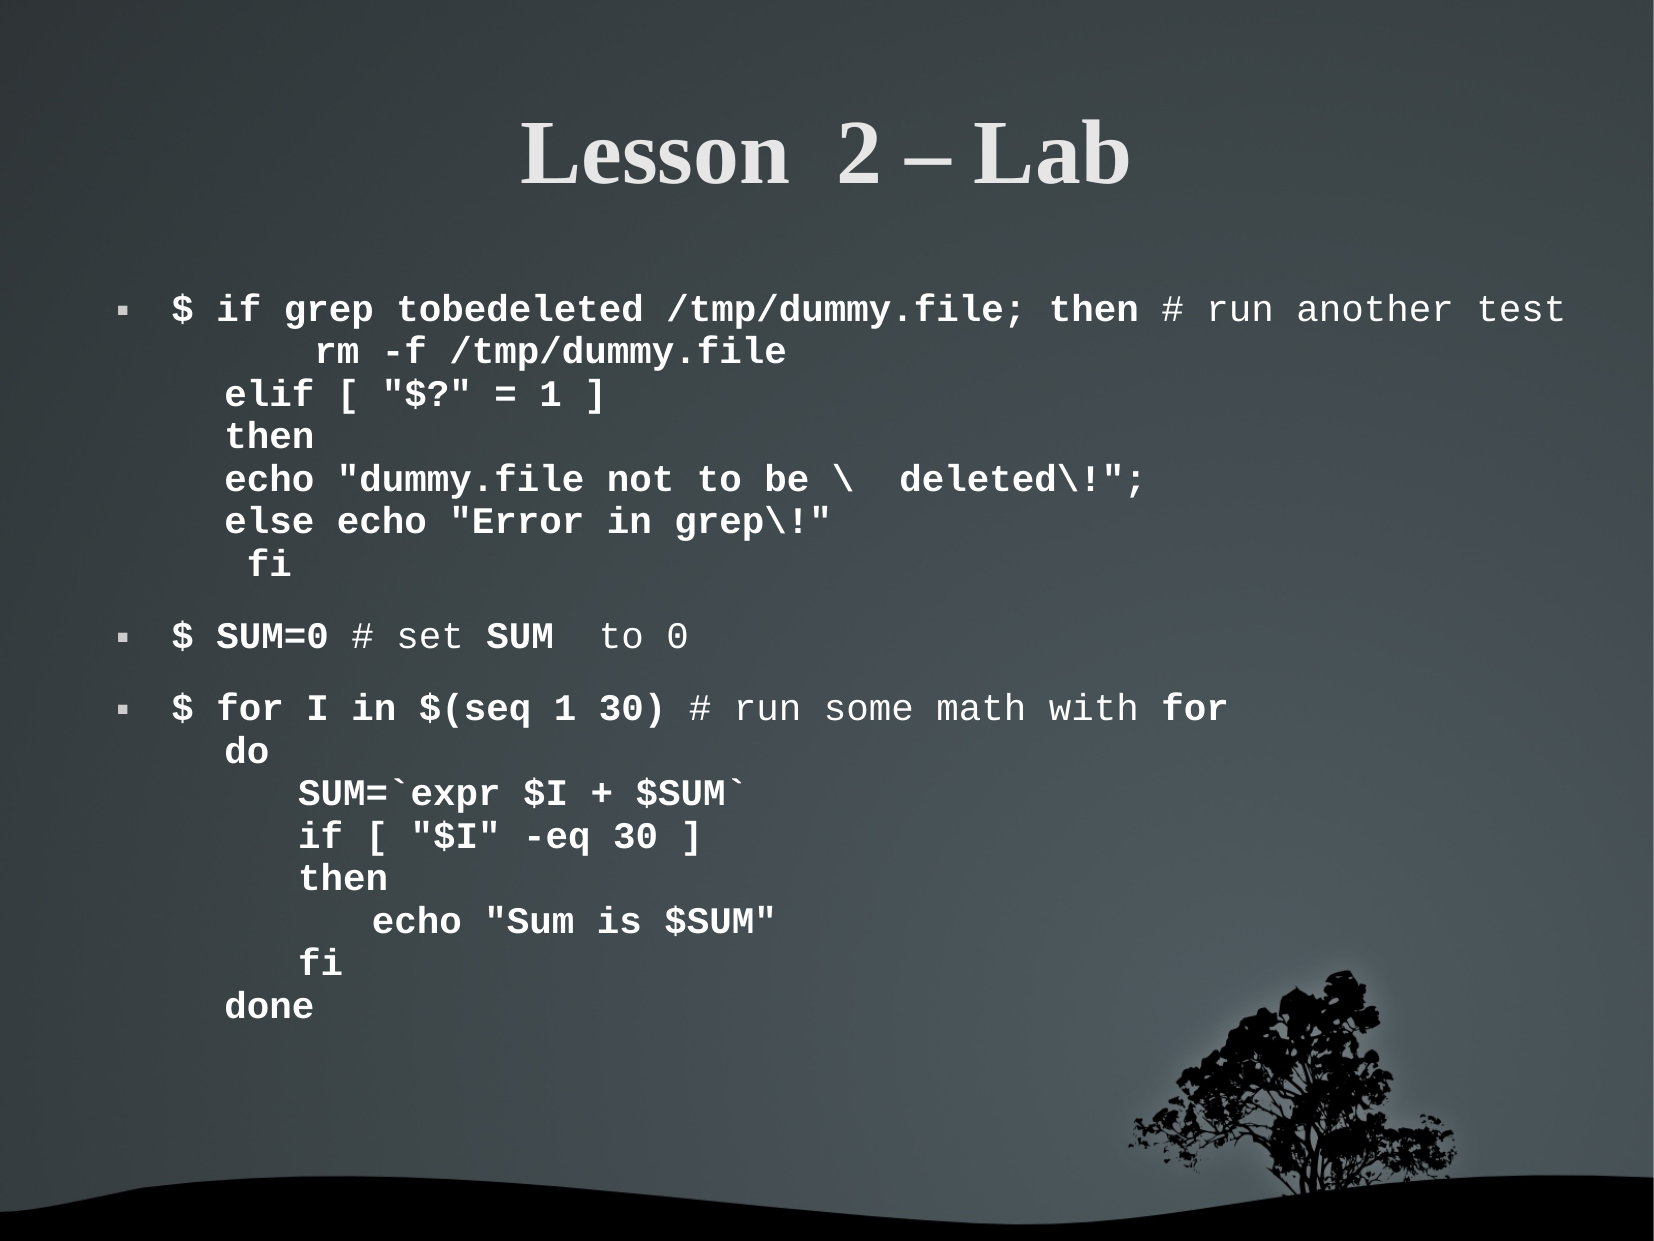

# Lesson 2 – Lab
$ if grep tobedeleted /tmp/dummy.file; then # run another test
 rm -f /tmp/dummy.file
elif [ "$?" = 1 ]
then
echo "dummy.file not to be \ deleted\!";
else echo "Error in grep\!"
 fi
$ SUM=0 # set SUM to 0
$ for I in $(seq 1 30) # run some math with for
do
	SUM=`expr $I + $SUM`
	if [ "$I" -eq 30 ]
	then
		echo "Sum is $SUM"
	fi
done